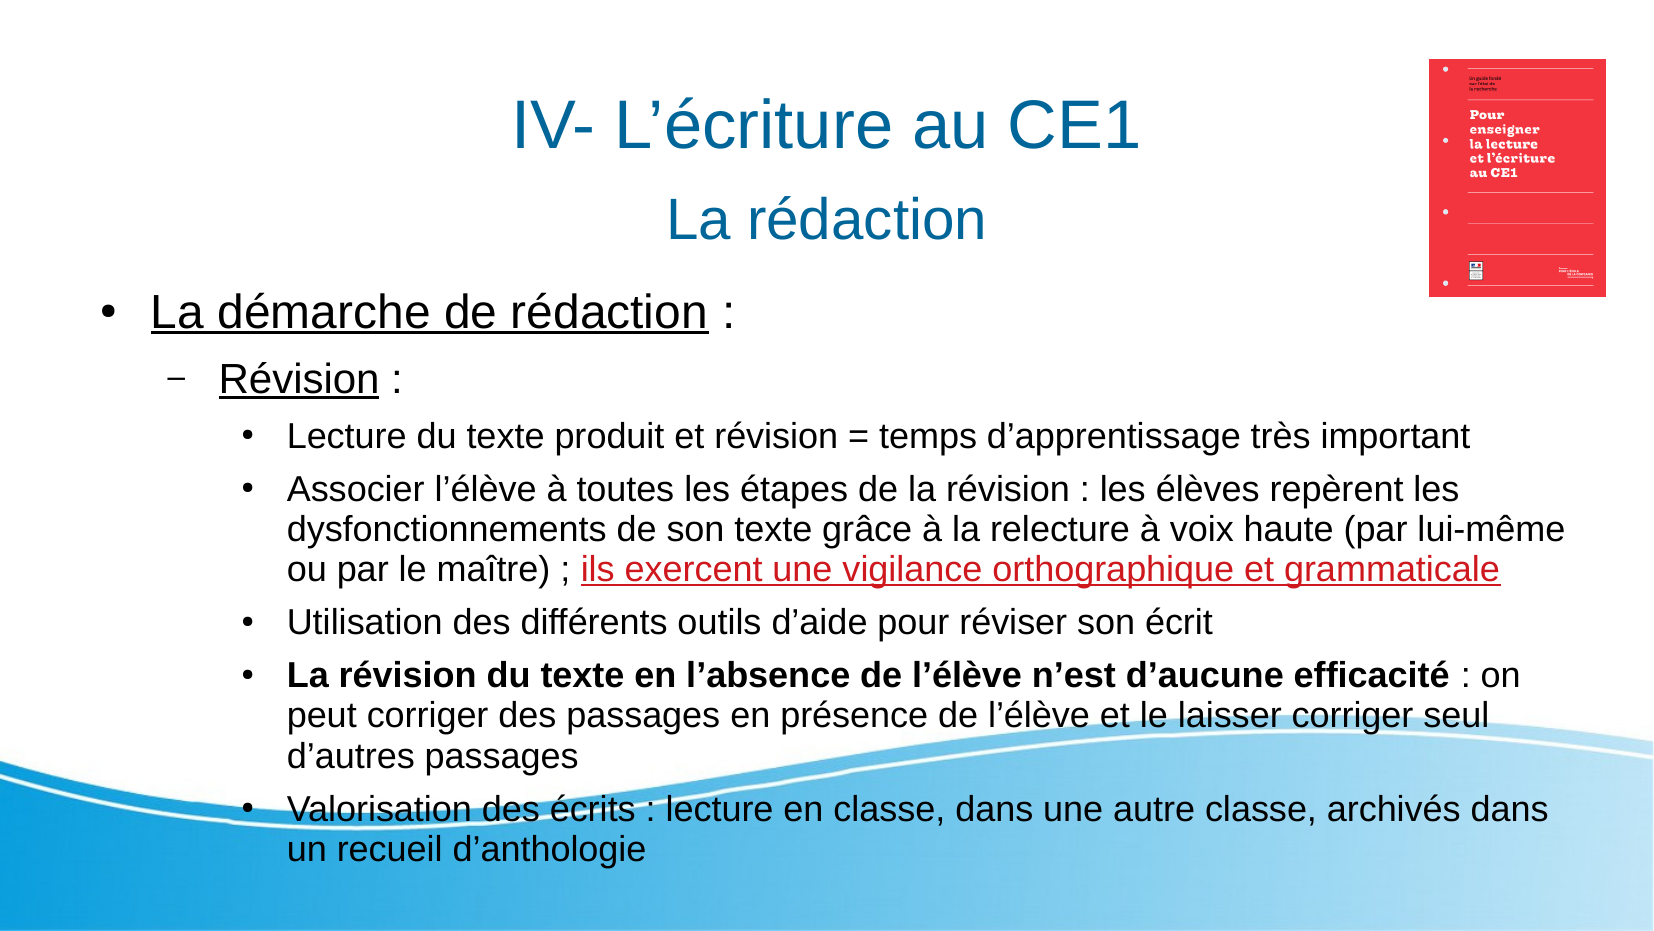

# IV- L’écriture au CE1
La rédaction
La démarche de rédaction :
Révision :
Lecture du texte produit et révision = temps d’apprentissage très important
Associer l’élève à toutes les étapes de la révision : les élèves repèrent les dysfonctionnements de son texte grâce à la relecture à voix haute (par lui-même ou par le maître) ; ils exercent une vigilance orthographique et grammaticale
Utilisation des différents outils d’aide pour réviser son écrit
La révision du texte en l’absence de l’élève n’est d’aucune efficacité : on peut corriger des passages en présence de l’élève et le laisser corriger seul d’autres passages
Valorisation des écrits : lecture en classe, dans une autre classe, archivés dans un recueil d’anthologie